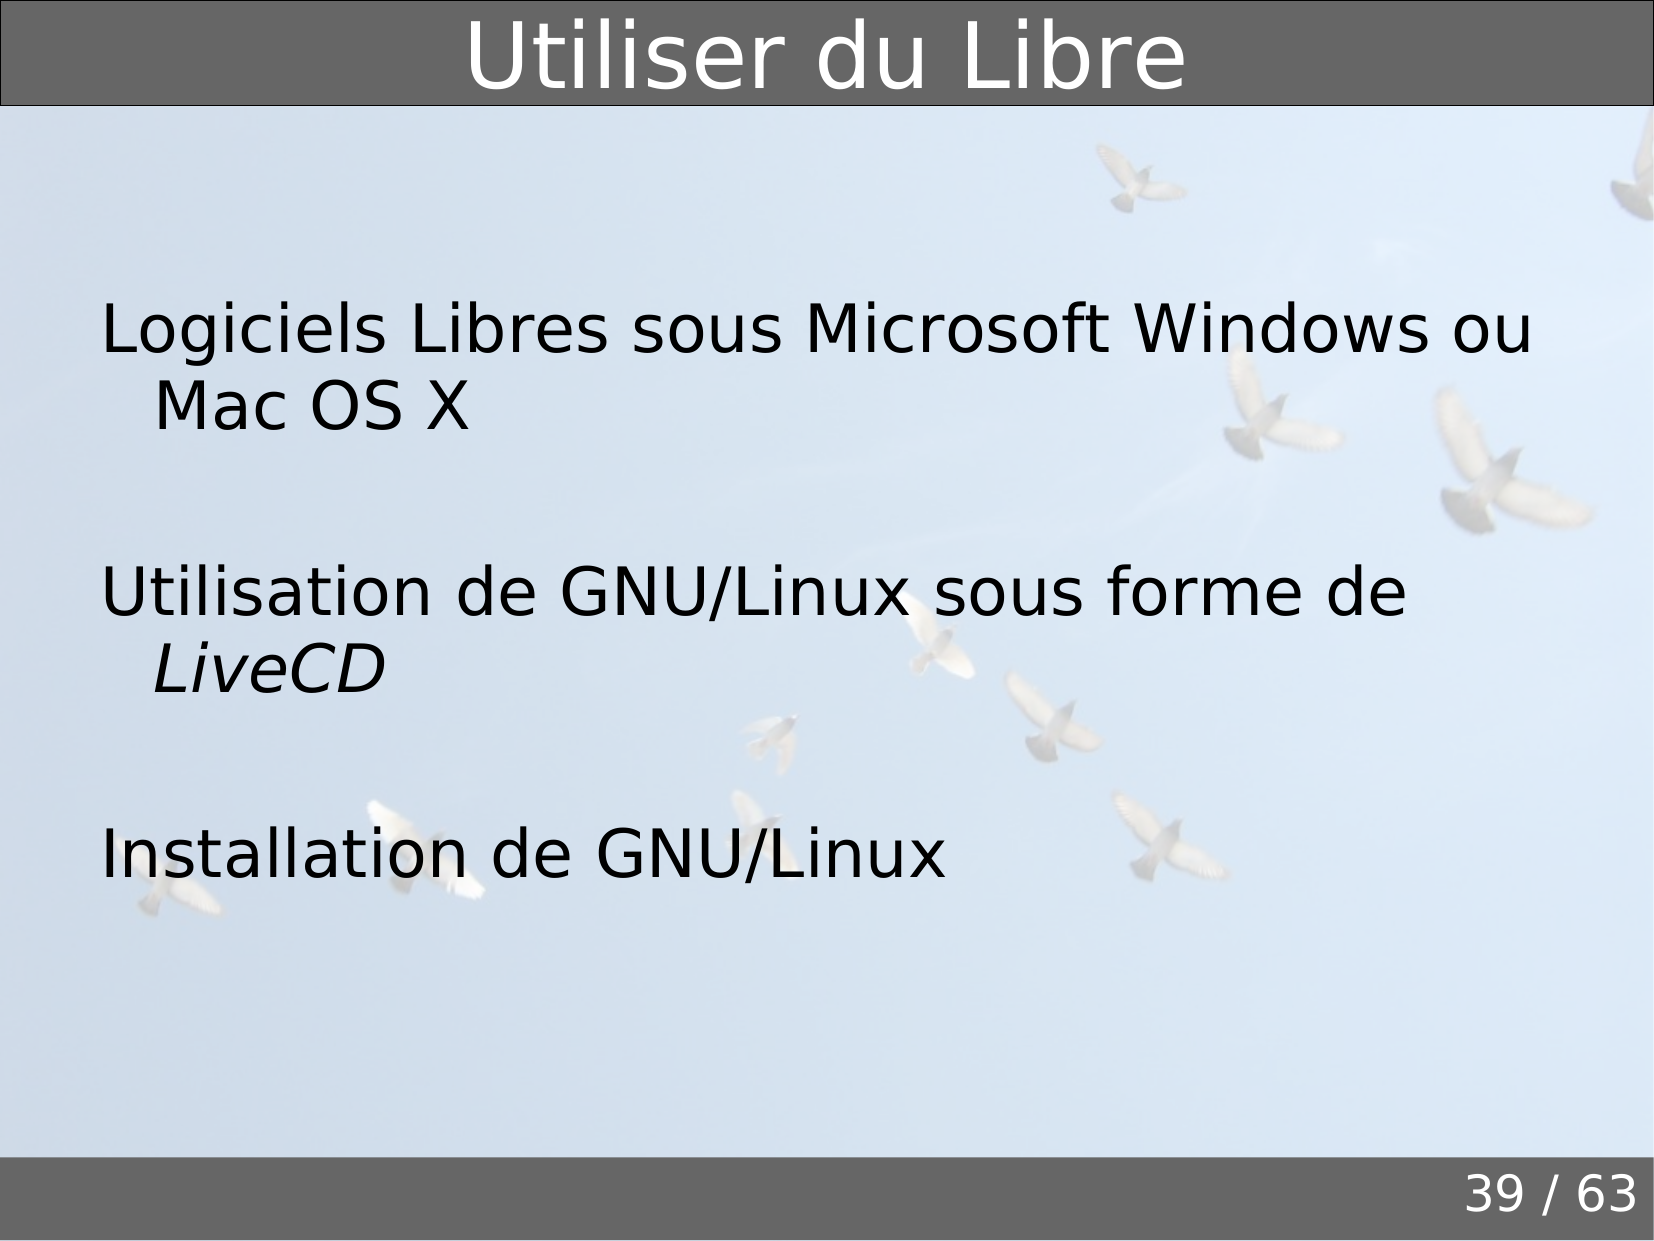

# Utiliser du Libre
Logiciels Libres sous Microsoft Windows ou Mac OS X
Utilisation de GNU/Linux sous forme de LiveCD
Installation de GNU/Linux